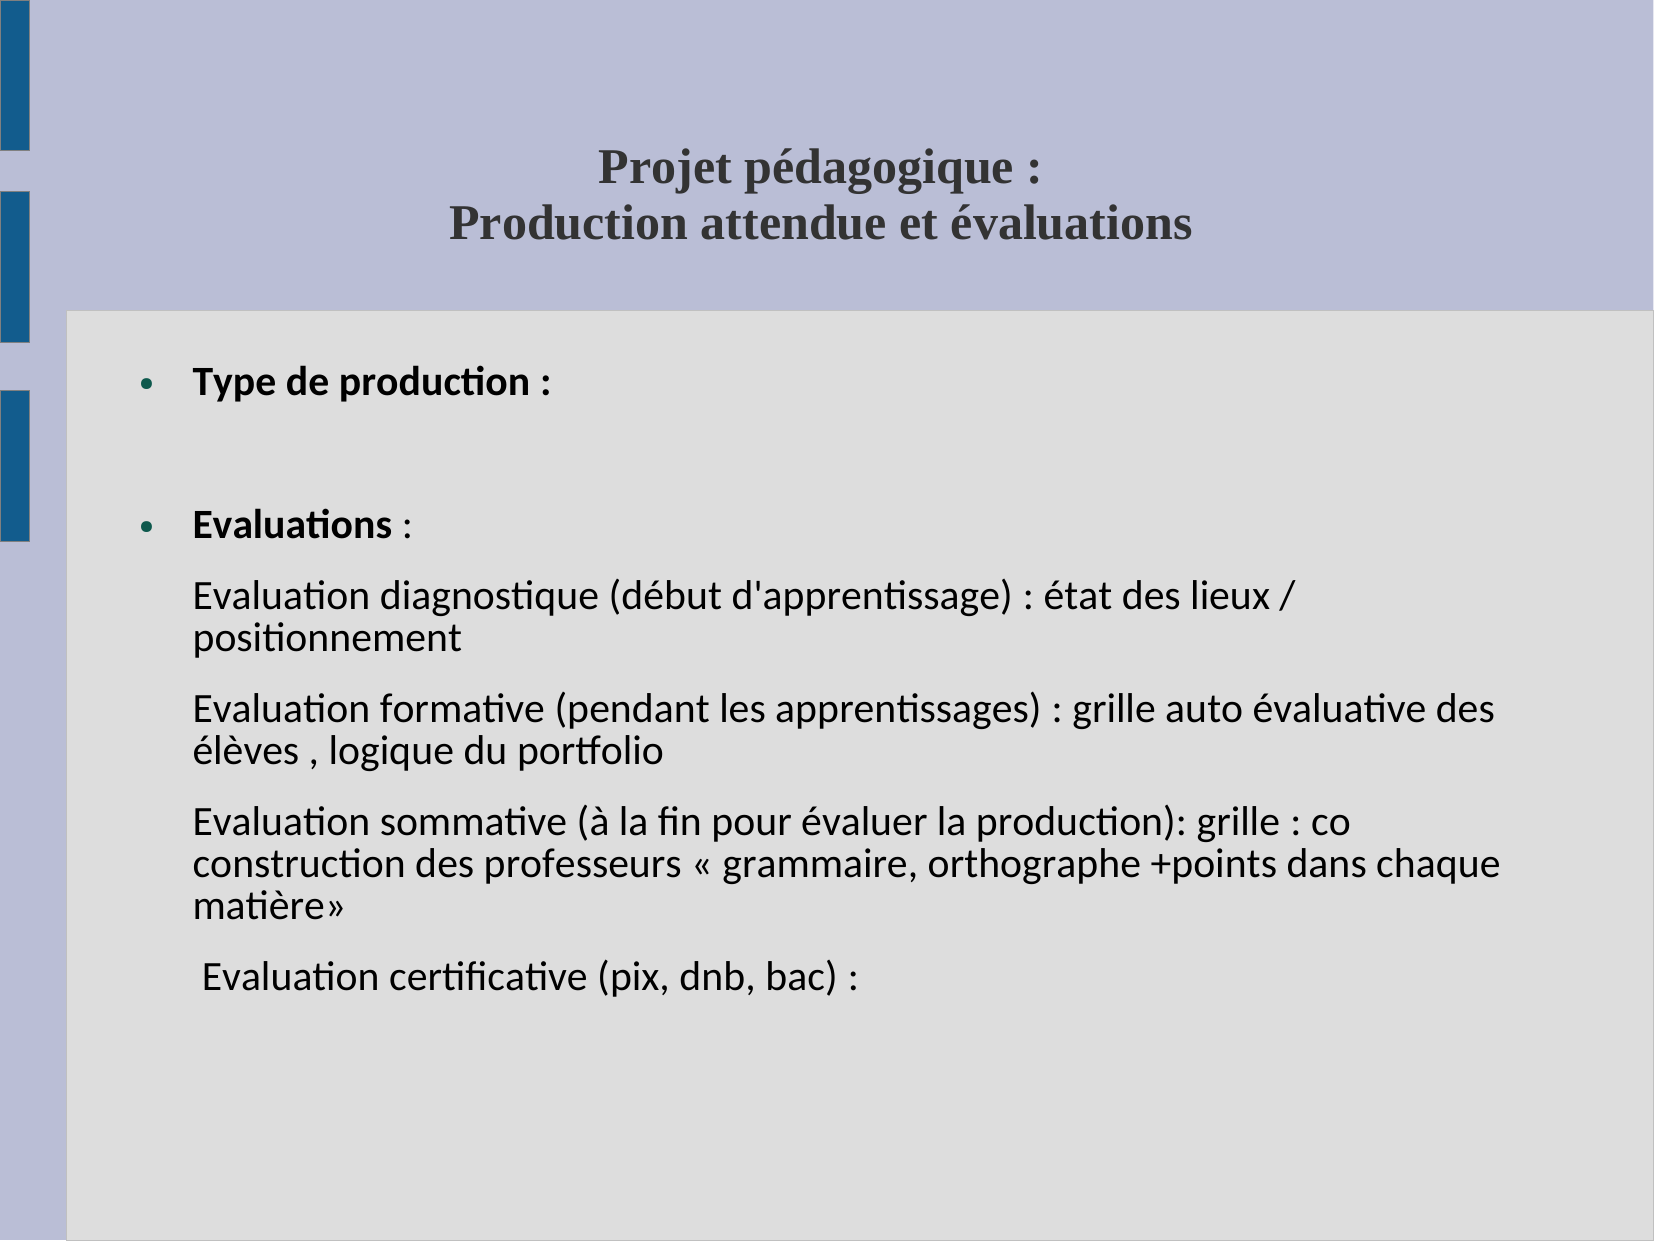

# Projet pédagogique : Production attendue et évaluations
Type de production :
Evaluations :
Evaluation diagnostique (début d'apprentissage) : état des lieux / positionnement
Evaluation formative (pendant les apprentissages) : grille auto évaluative des élèves , logique du portfolio
Evaluation sommative (à la fin pour évaluer la production): grille : co construction des professeurs « grammaire, orthographe +points dans chaque matière»
 Evaluation certificative (pix, dnb, bac) :